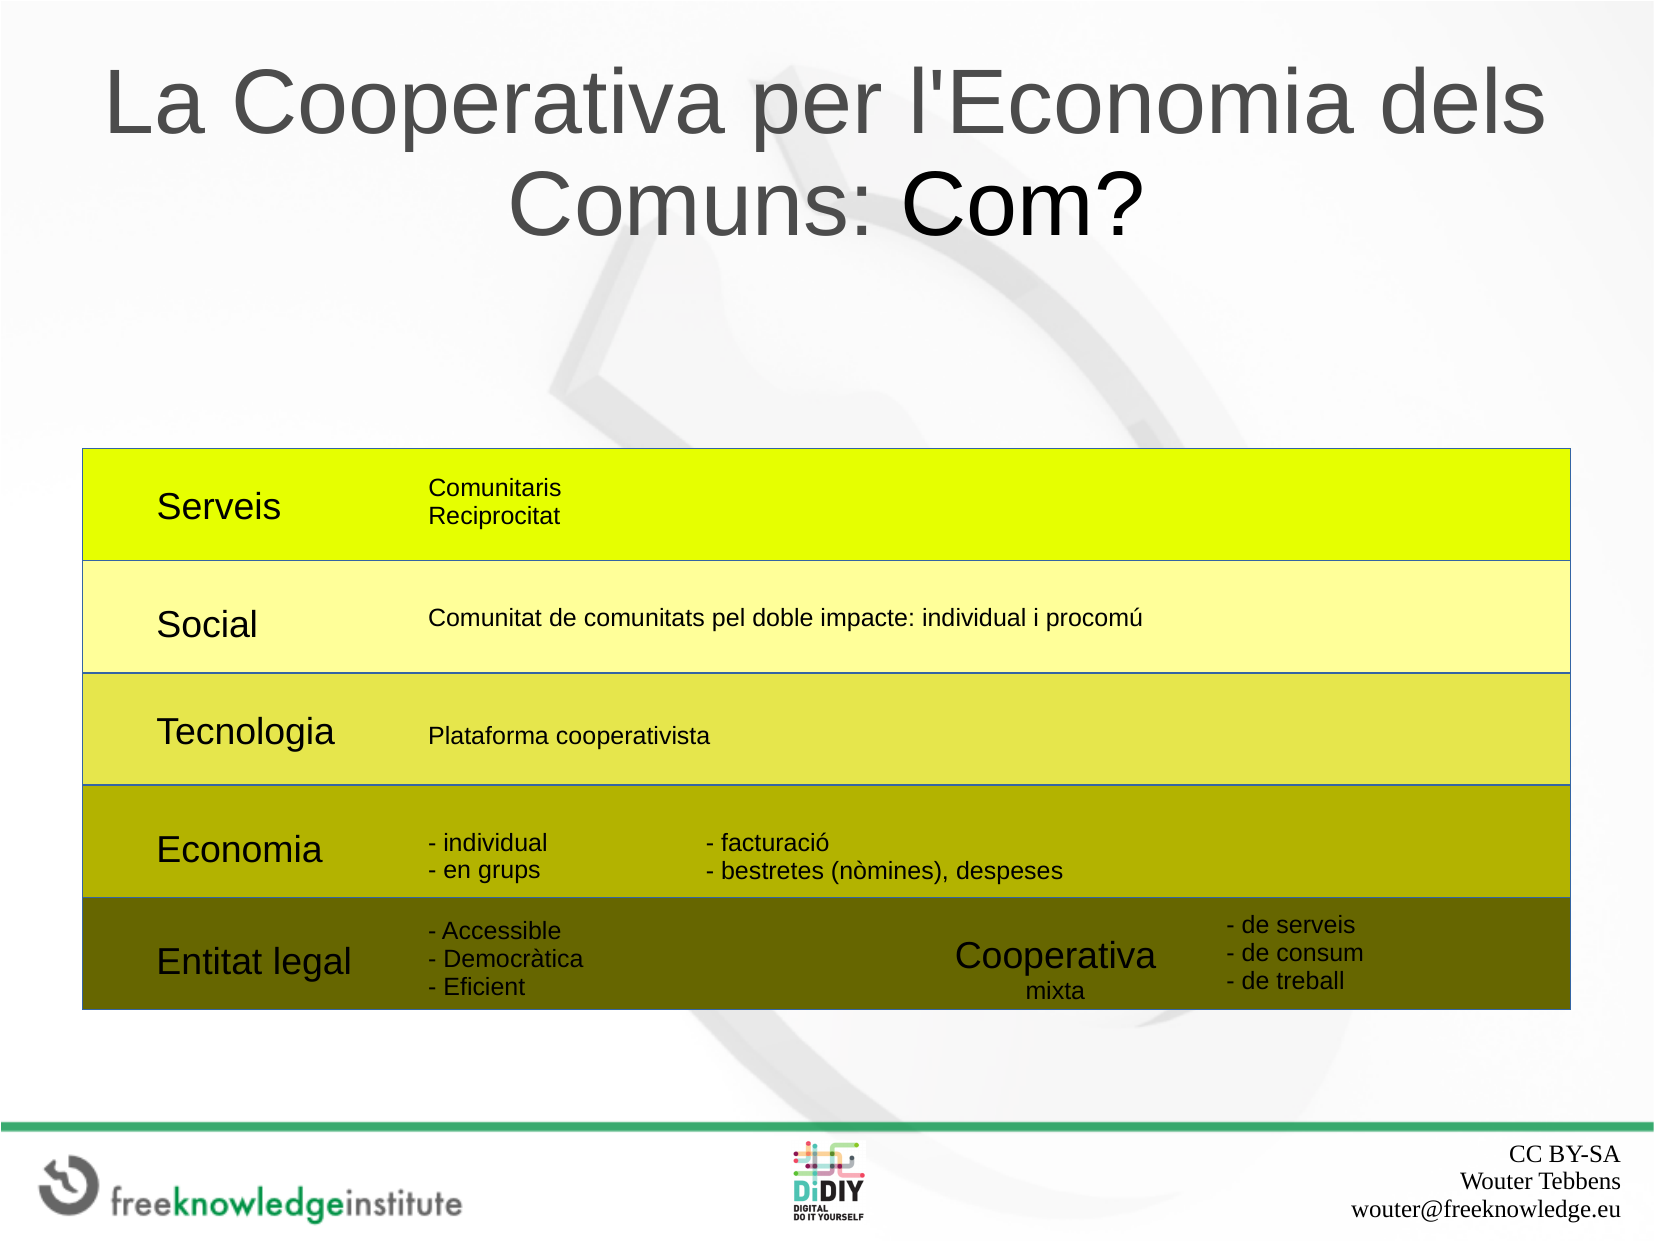

# La Cooperativa per l'Economia dels Comuns: Com?
Comunitaris
Reciprocitat
Serveis
Social
Comunitat de comunitats pel doble impacte: individual i procomú
Tecnologia
Plataforma cooperativista
Economia
- individual
- en grups
- facturació
- bestretes (nòmines), despeses
- de serveis
- de consum
- de treball
- Accessible
- Democràtica
- Eficient
Cooperativa
mixta
Entitat legal